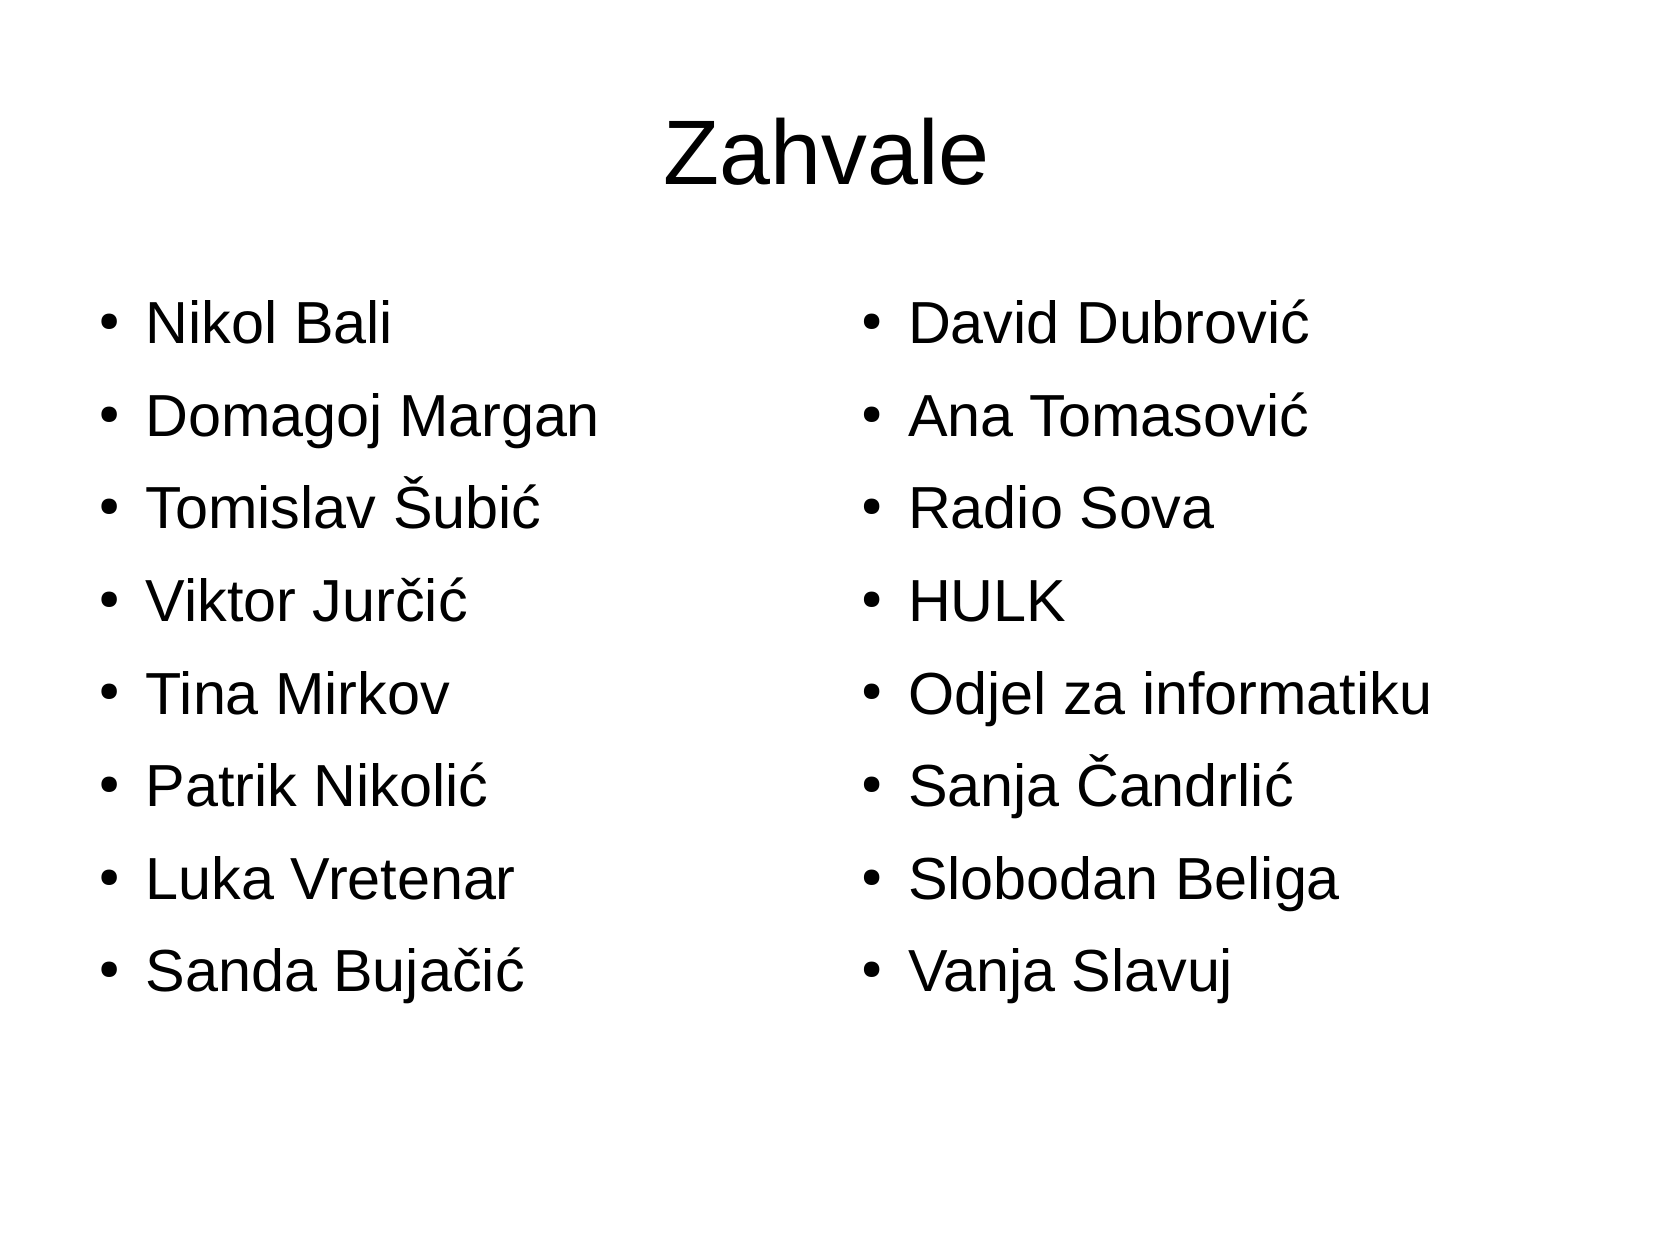

# Zahvale
Nikol Bali
Domagoj Margan
Tomislav Šubić
Viktor Jurčić
Tina Mirkov
Patrik Nikolić
Luka Vretenar
Sanda Bujačić
David Dubrović
Ana Tomasović
Radio Sova
HULK
Odjel za informatiku
Sanja Čandrlić
Slobodan Beliga
Vanja Slavuj